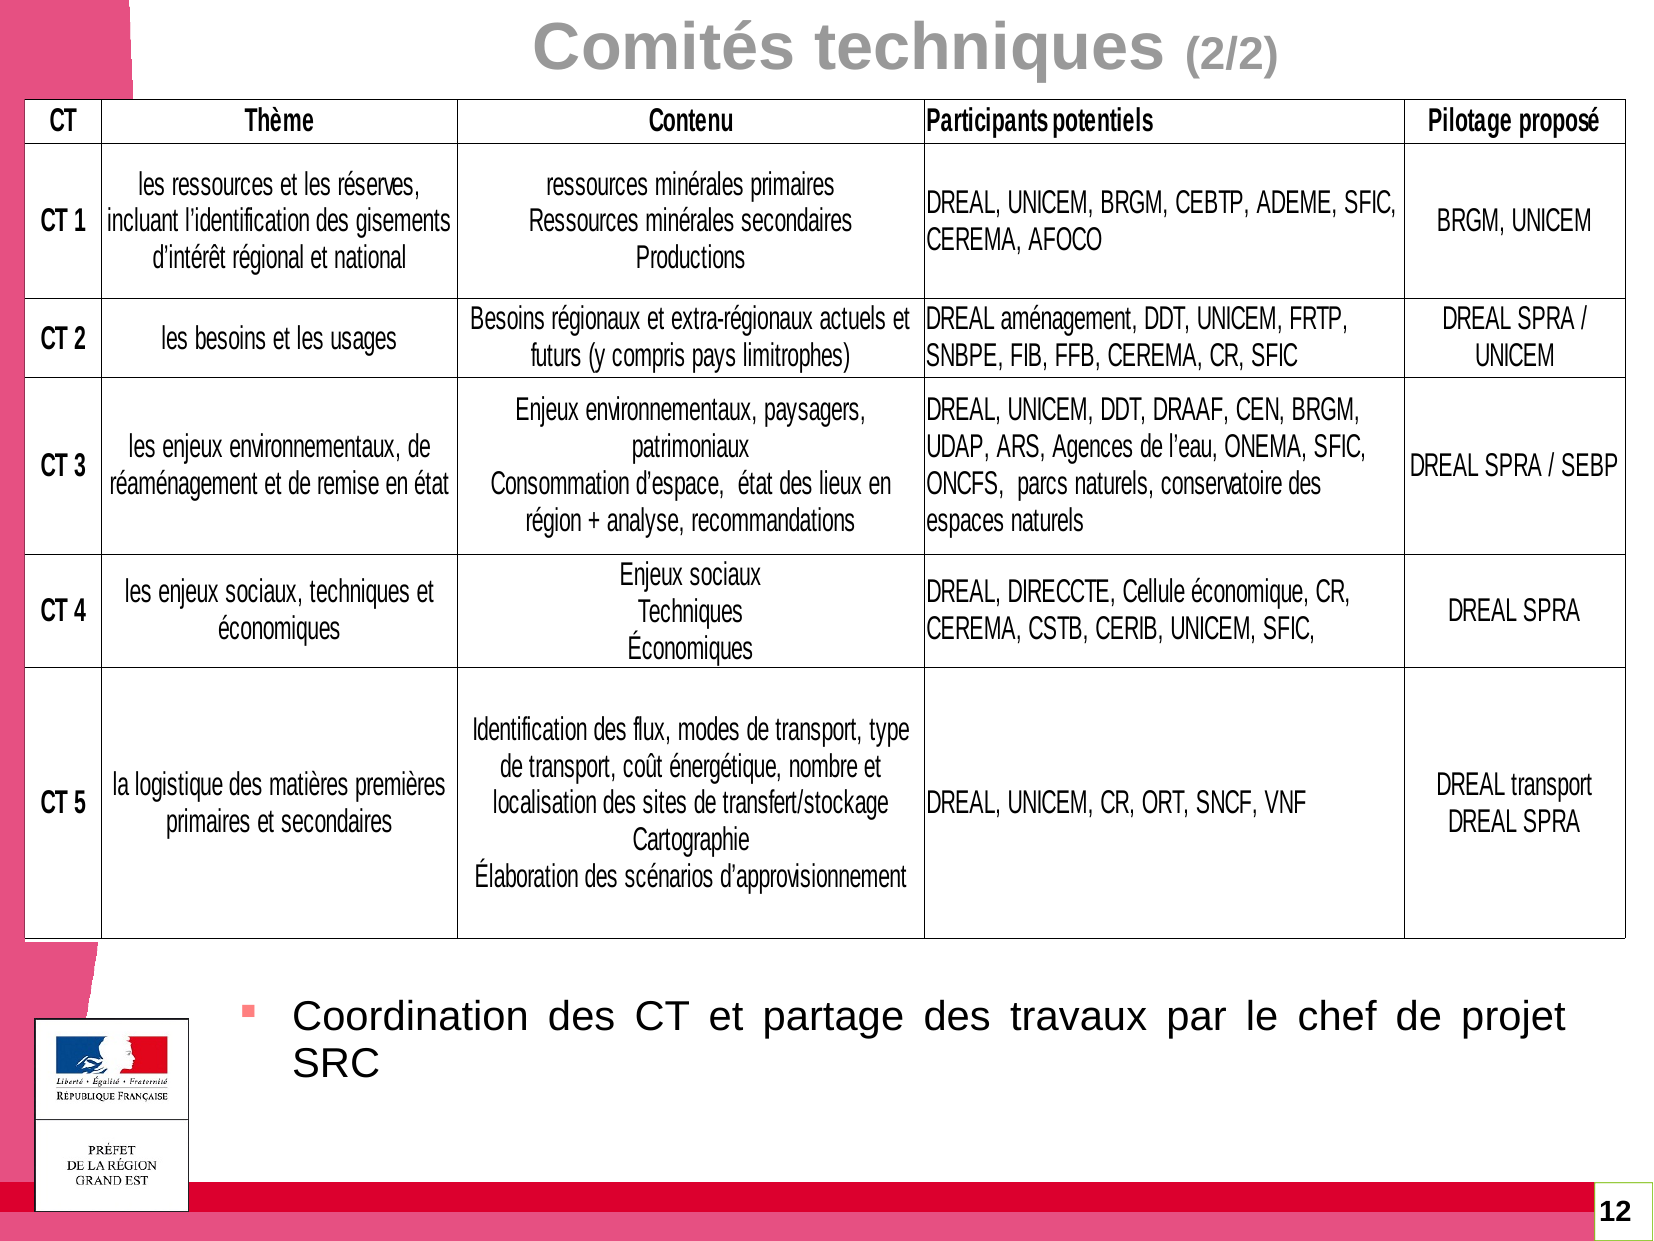

# Comités techniques (2/2)
Coordination des CT et partage des travaux par le chef de projet SRC
12